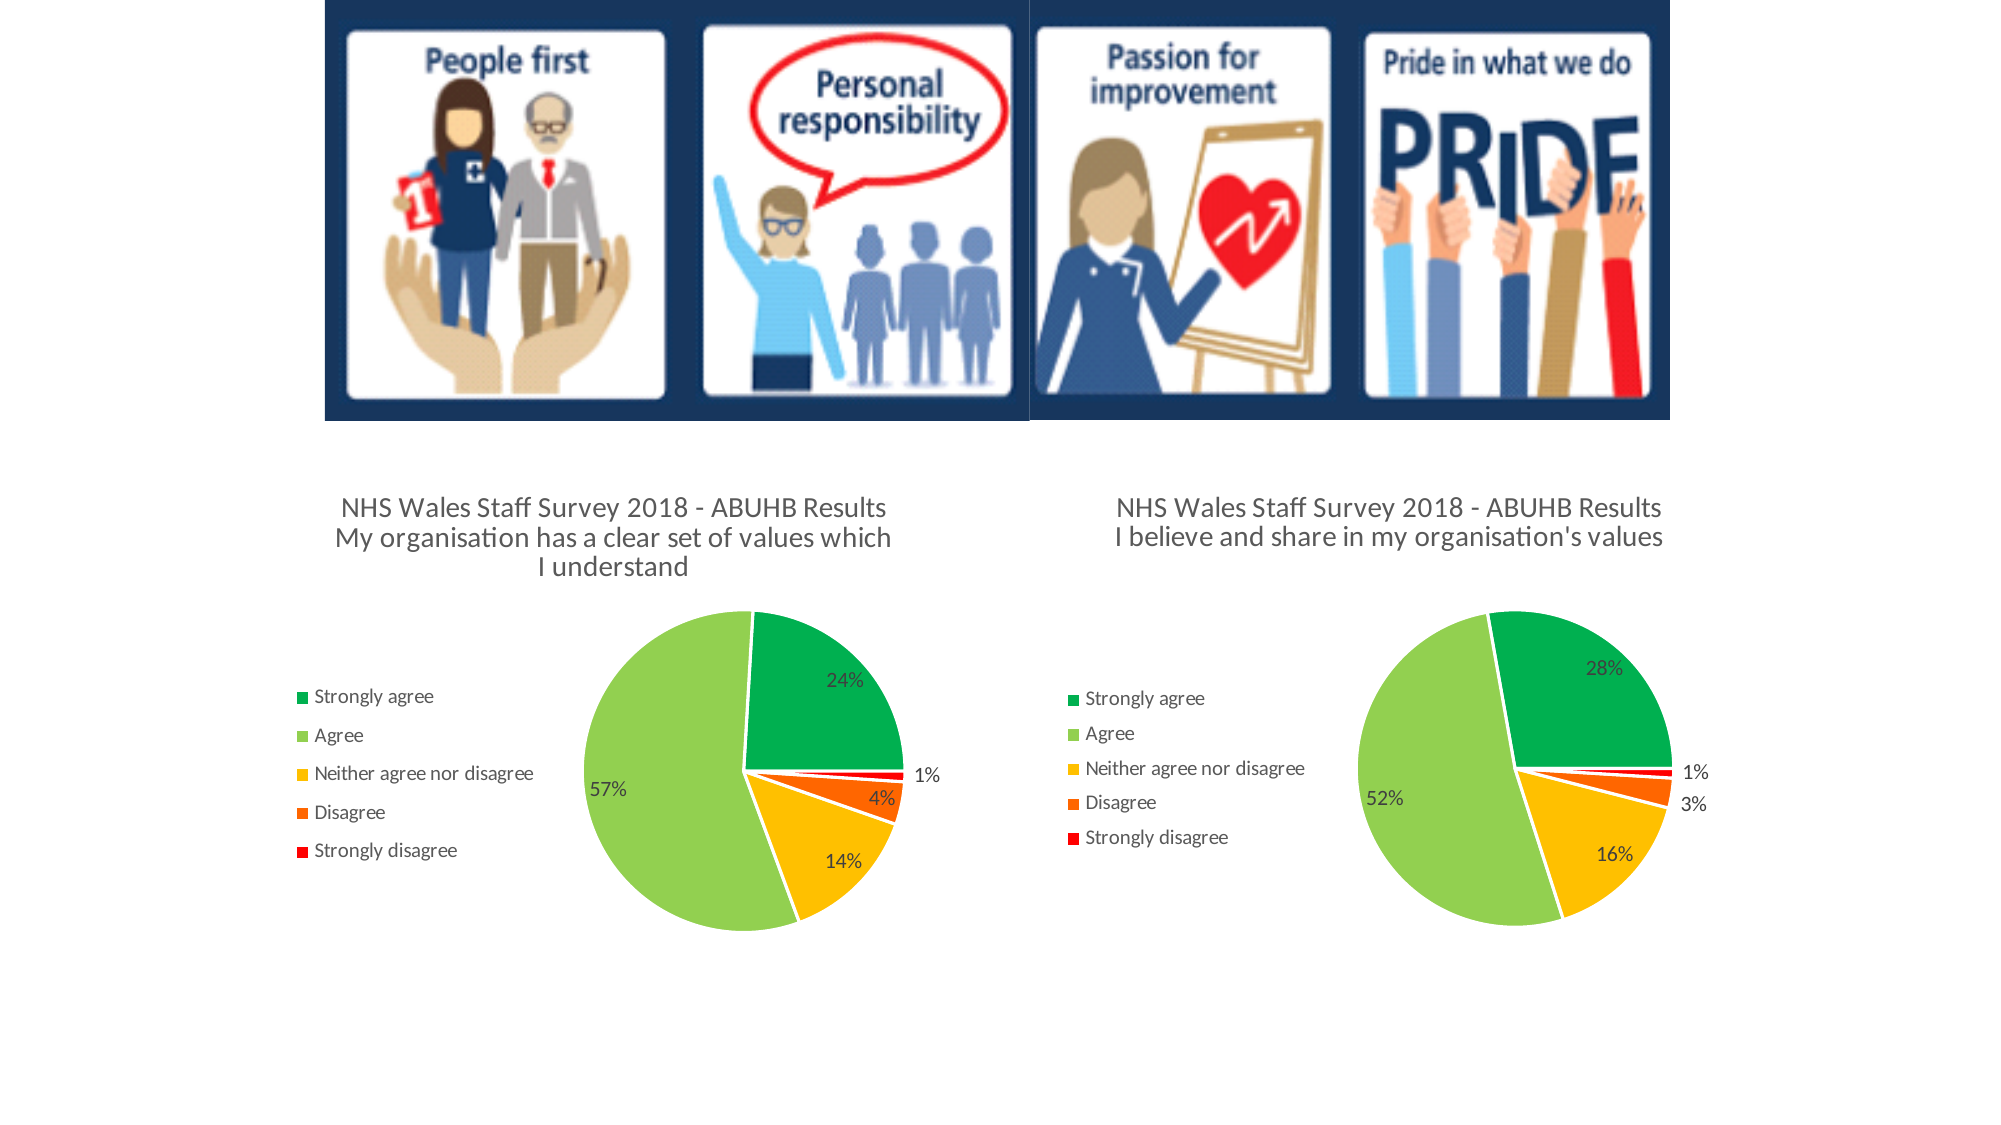

### Chart: NHS Wales Staff Survey 2018 - ABUHB Results
My organisation has a clear set of values which I understand
| Category | Series1 | Series2 |
|---|---|---|
| Strongly agree | 707.0 | 0.27797 |
| Agree | 1661.0 | 0.521409 |
| Neither agree nor disagree | 412.0 | 0.160566 |
| Disagree | 126.0 | 0.030387 |
| Strongly disagree | 31.0 | 0.009669 |
### Chart: NHS Wales Staff Survey 2018 - ABUHB Results
I believe and share in my organisation's values
| Category | Series1 | Series2 |
|---|---|---|
| Strongly agree | 805.0 | 0.27797 |
| Agree | 1510.0 | 0.521409 |
| Neither agree nor disagree | 465.0 | 0.160566 |
| Disagree | 88.0 | 0.030387 |
| Strongly disagree | 28.0 | 0.009669 |